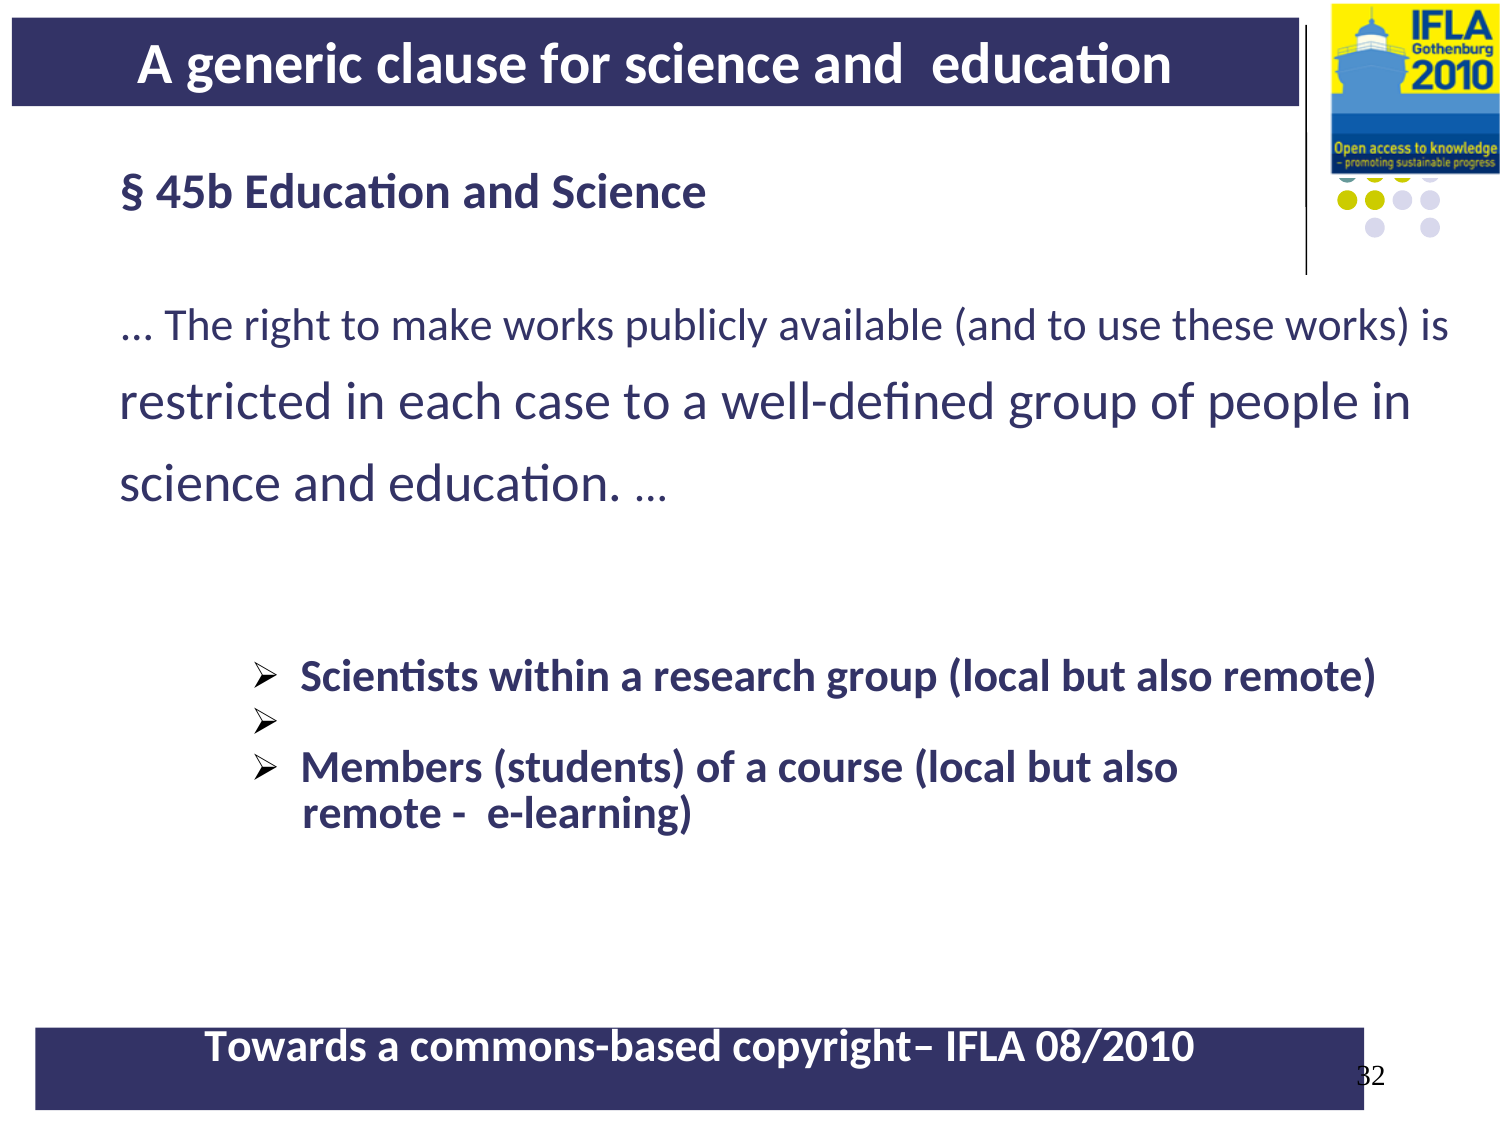

# A generic clause for science and education education
§ 45b Education and Science
... The right to make works publicly available (and to use these works) is restricted in each case to a well-defined group of people in science and education. ...
 Scientists within a research group (local but also remote)
 Members (students) of a course (local but also
 remote - e-learning)